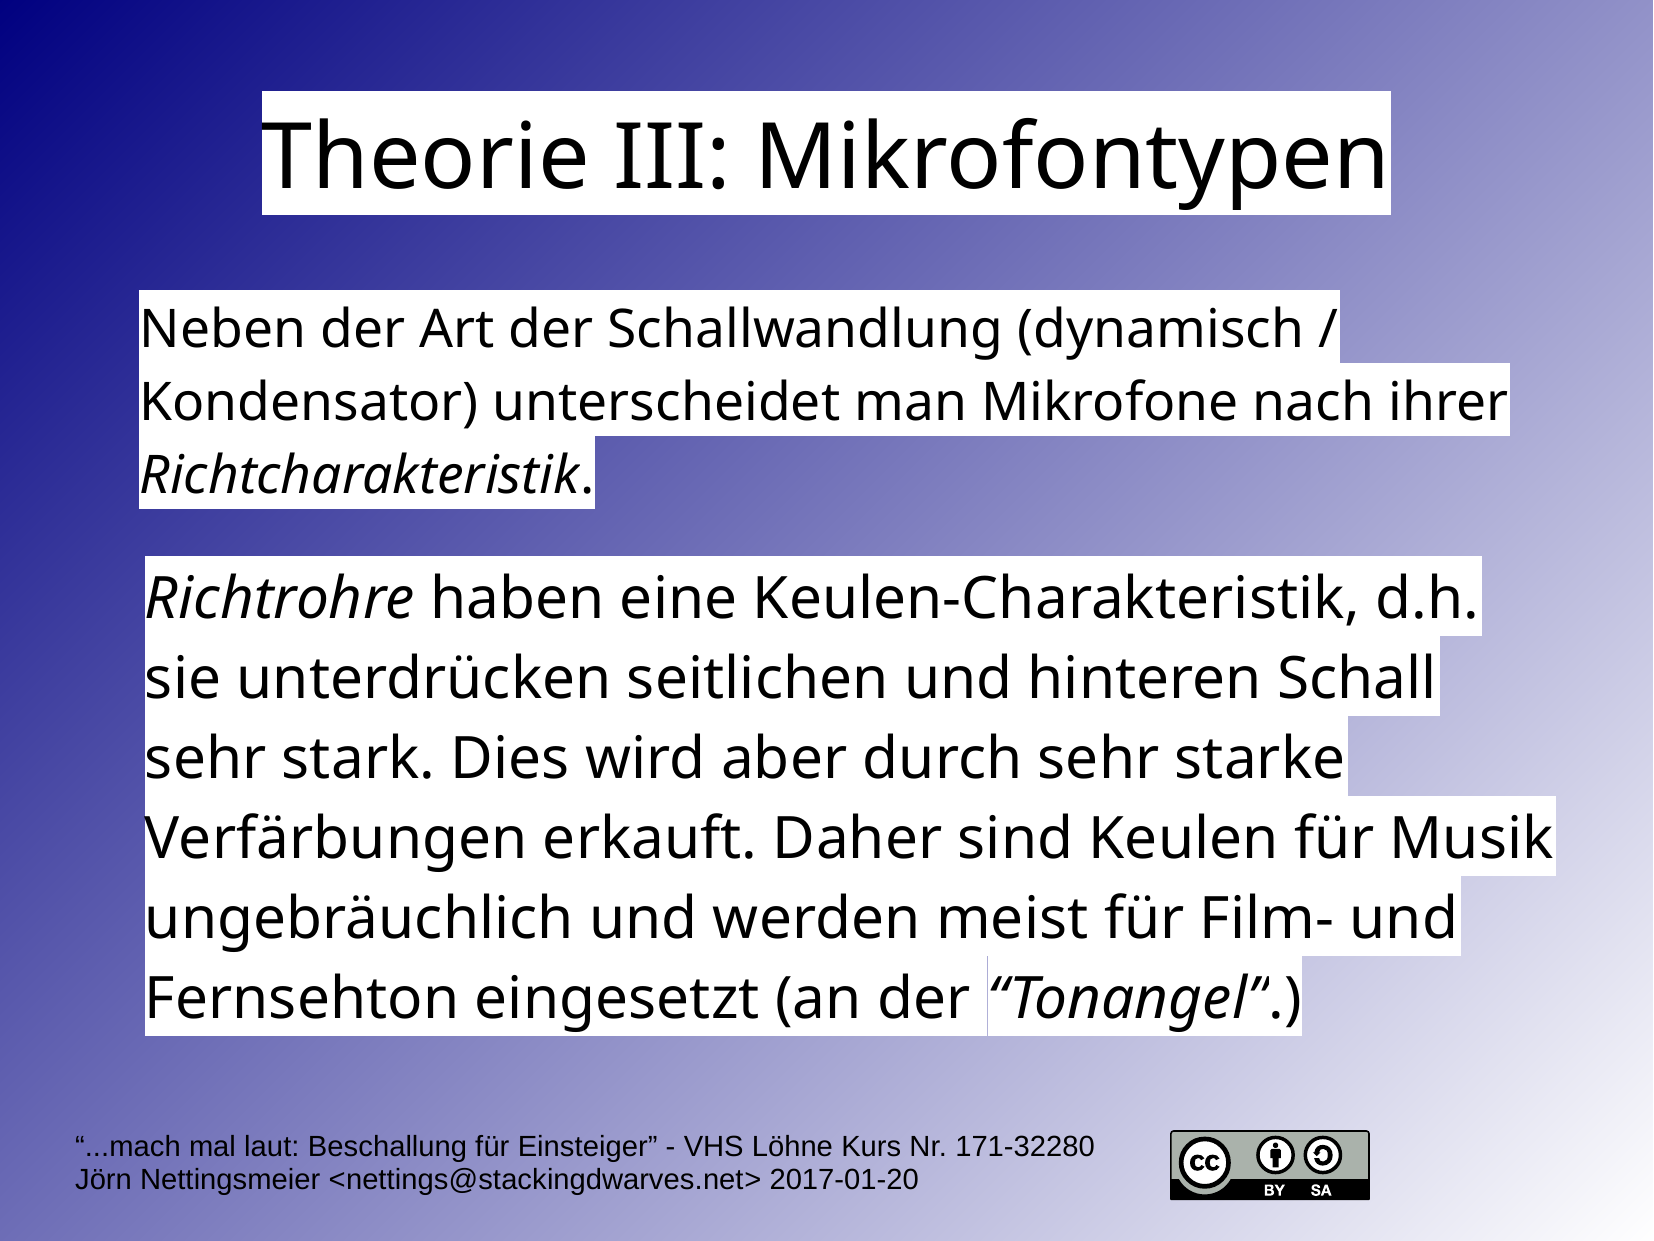

Theorie III: Mikrofontypen
# Neben der Art der Schallwandlung (dynamisch / Kondensator) unterscheidet man Mikrofone nach ihrer Richtcharakteristik.
Richtrohre haben eine Keulen-Charakteristik, d.h. sie unterdrücken seitlichen und hinteren Schall sehr stark. Dies wird aber durch sehr starke Verfärbungen erkauft. Daher sind Keulen für Musik ungebräuchlich und werden meist für Film- und Fernsehton eingesetzt (an der “Tonangel”.)